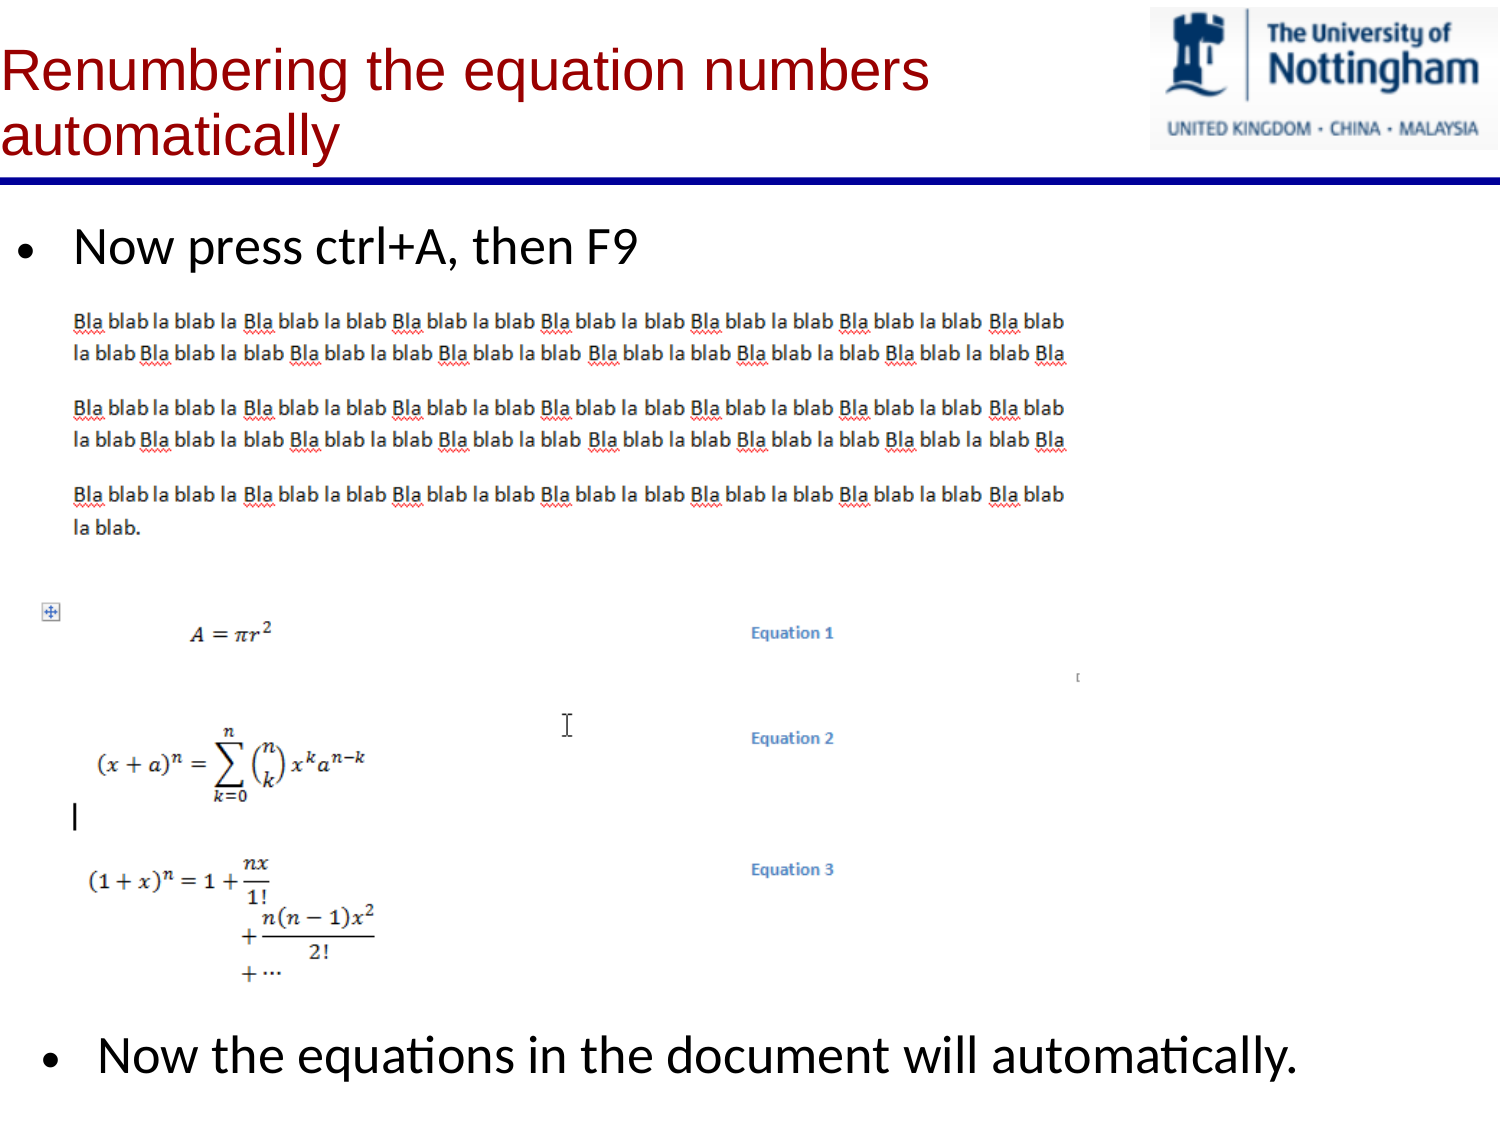

# Renumbering the equation numbers automatically
Now press ctrl+A, then F9
Now the equations in the document will automatically.